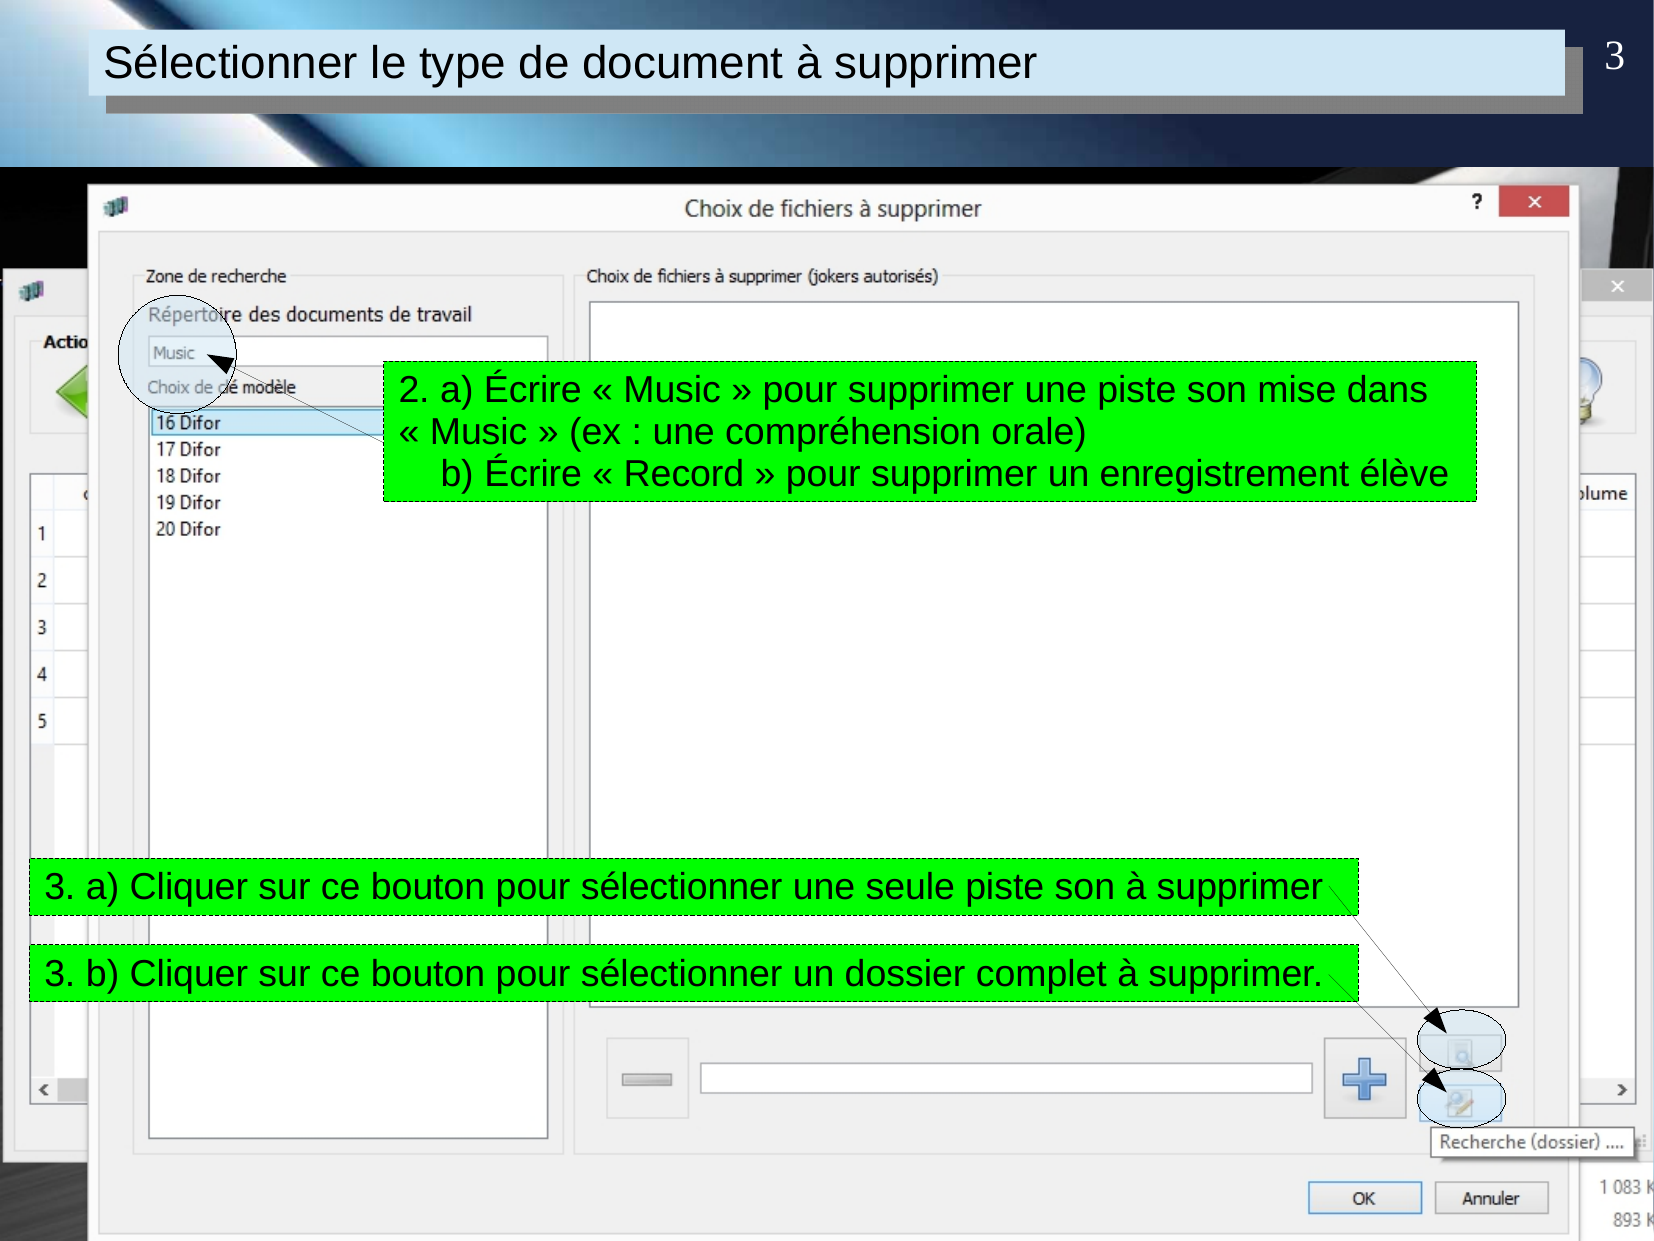

Sélectionner le type de document à supprimer
3
2. a) Écrire « Music » pour supprimer une piste son mise dans « Music » (ex : une compréhension orale)
 b) Écrire « Record » pour supprimer un enregistrement élève
3. a) Cliquer sur ce bouton pour sélectionner une seule piste son à supprimer
3. b) Cliquer sur ce bouton pour sélectionner un dossier complet à supprimer.